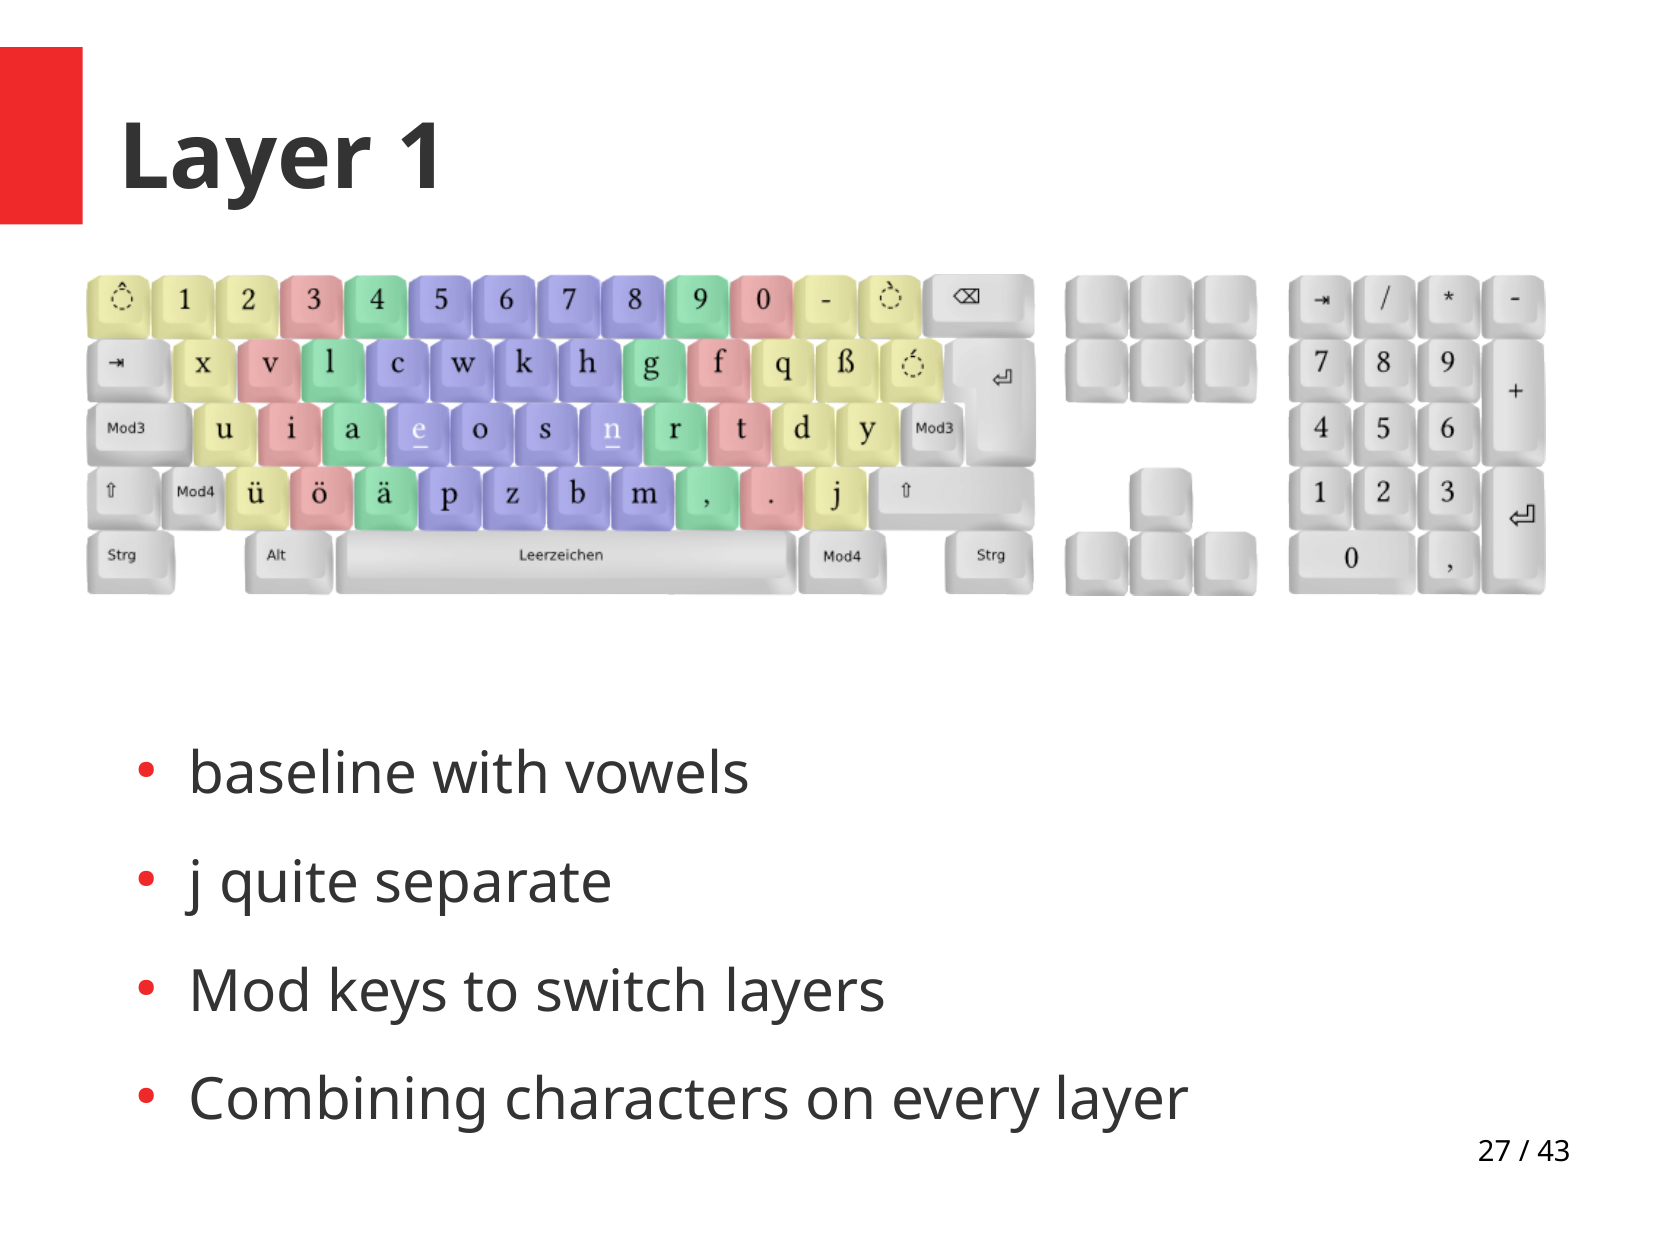

# Layer 1
baseline with vowels
j quite separate
Mod keys to switch layers
Combining characters on every layer
27